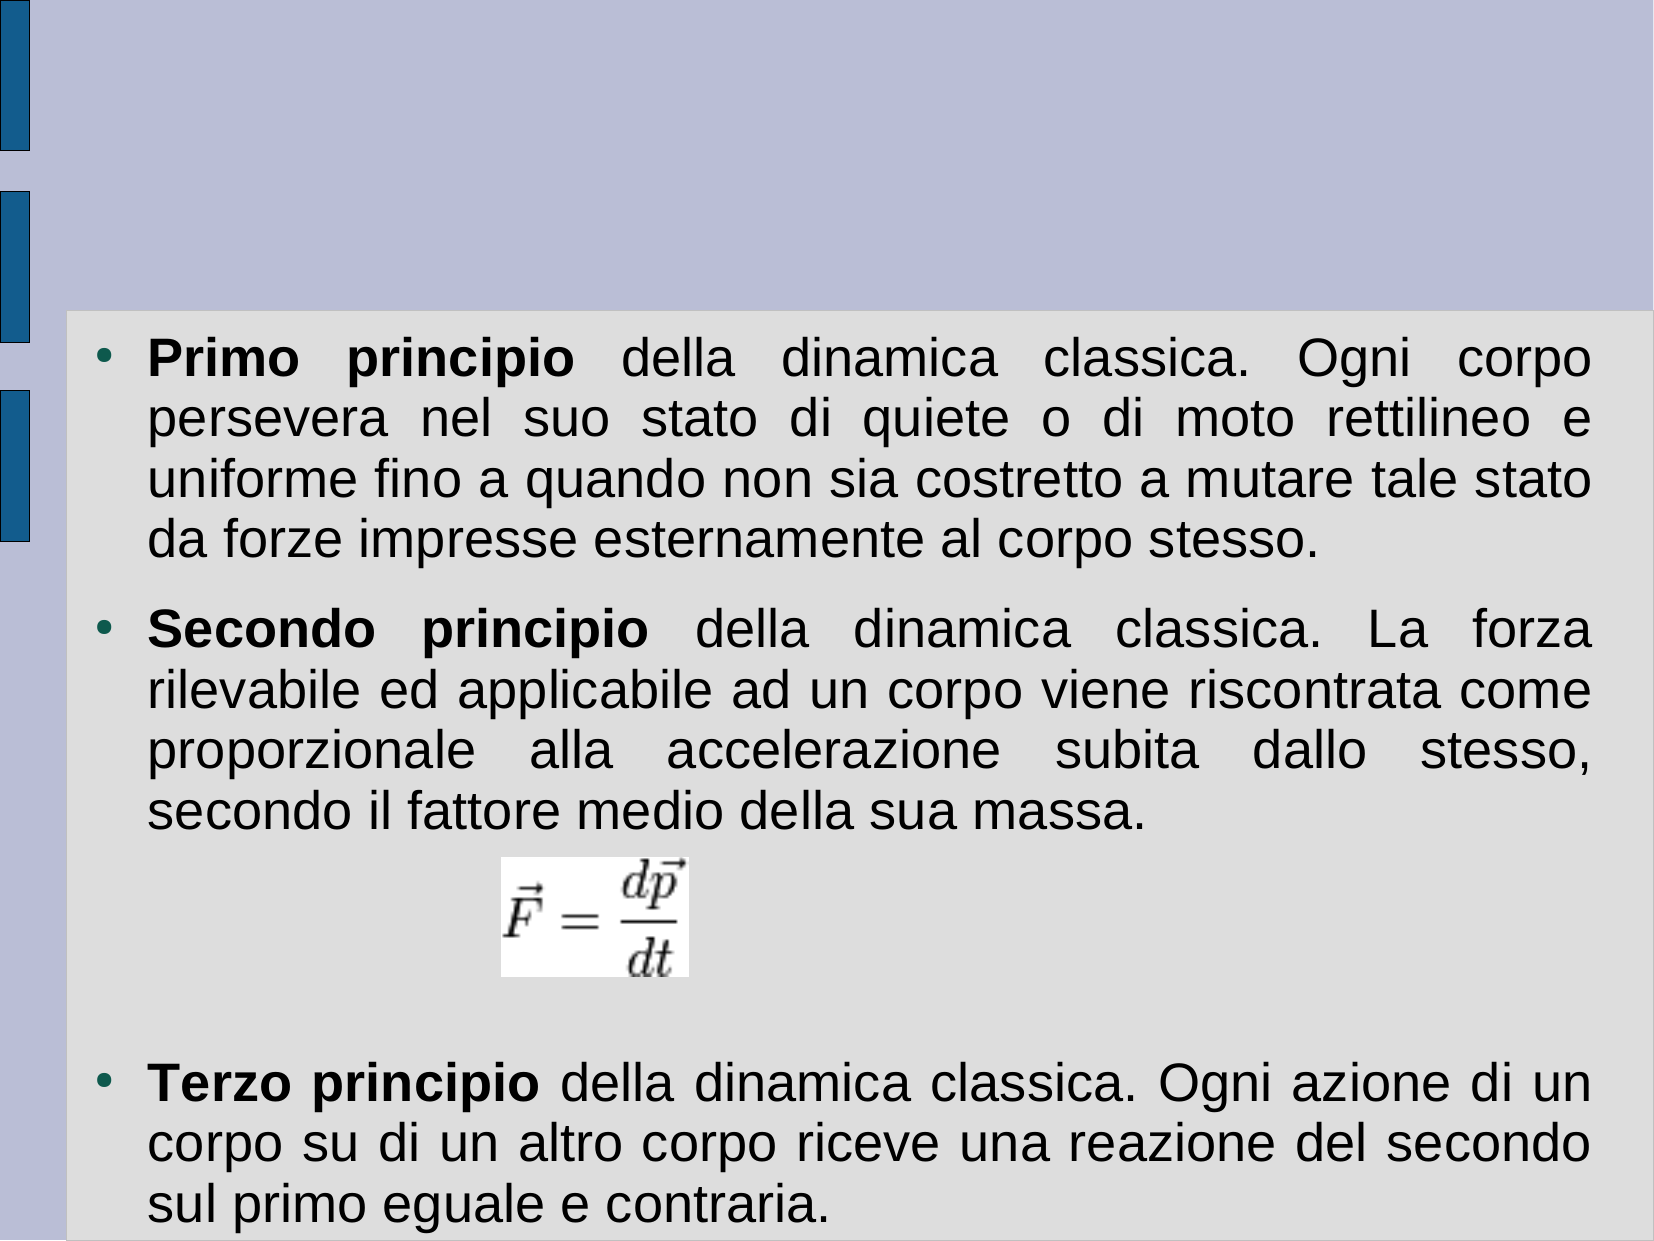

#
Primo principio della dinamica classica. Ogni corpo persevera nel suo stato di quiete o di moto rettilineo e uniforme fino a quando non sia costretto a mutare tale stato da forze impresse esternamente al corpo stesso.
Secondo principio della dinamica classica. La forza rilevabile ed applicabile ad un corpo viene riscontrata come proporzionale alla accelerazione subita dallo stesso, secondo il fattore medio della sua massa.
Terzo principio della dinamica classica. Ogni azione di un corpo su di un altro corpo riceve una reazione del secondo sul primo eguale e contraria.